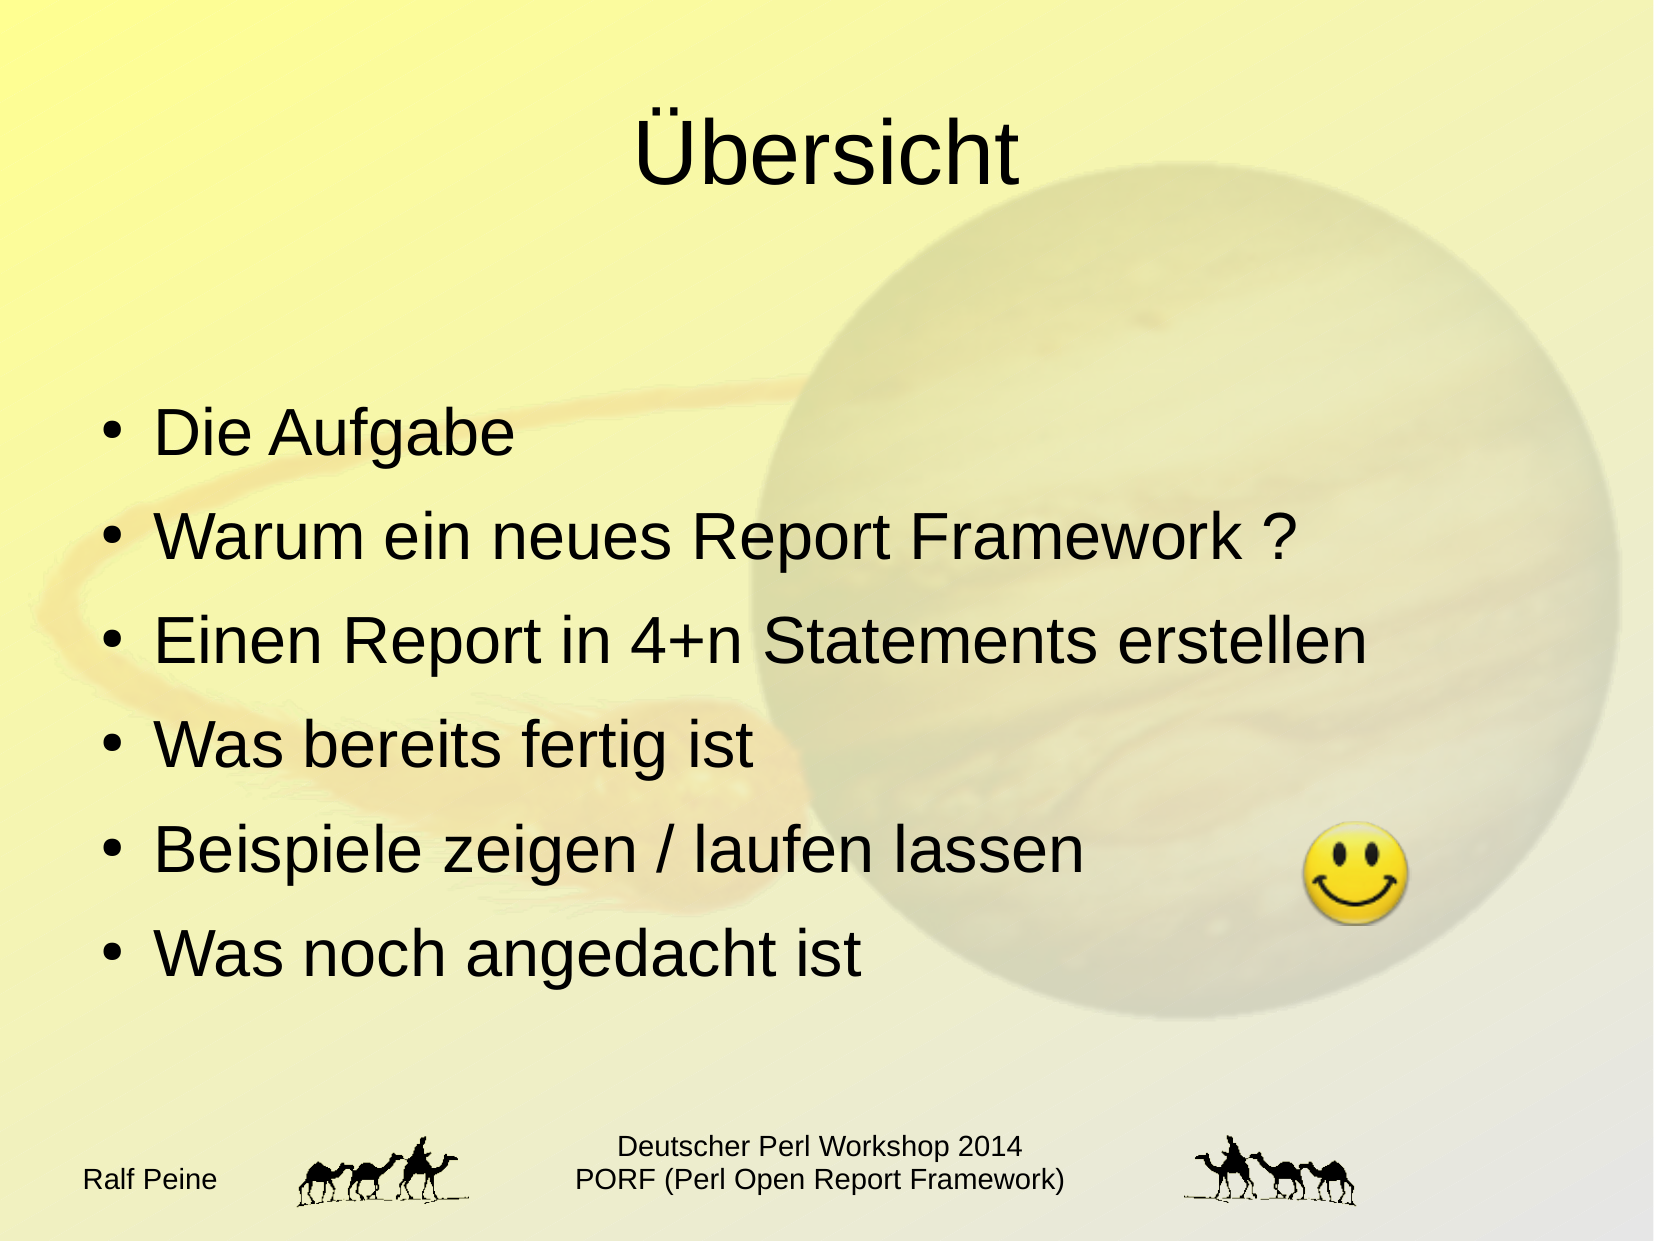

# Übersicht
Die Aufgabe
Warum ein neues Report Framework ?
Einen Report in 4+n Statements erstellen
Was bereits fertig ist
Beispiele zeigen / laufen lassen
Was noch angedacht ist